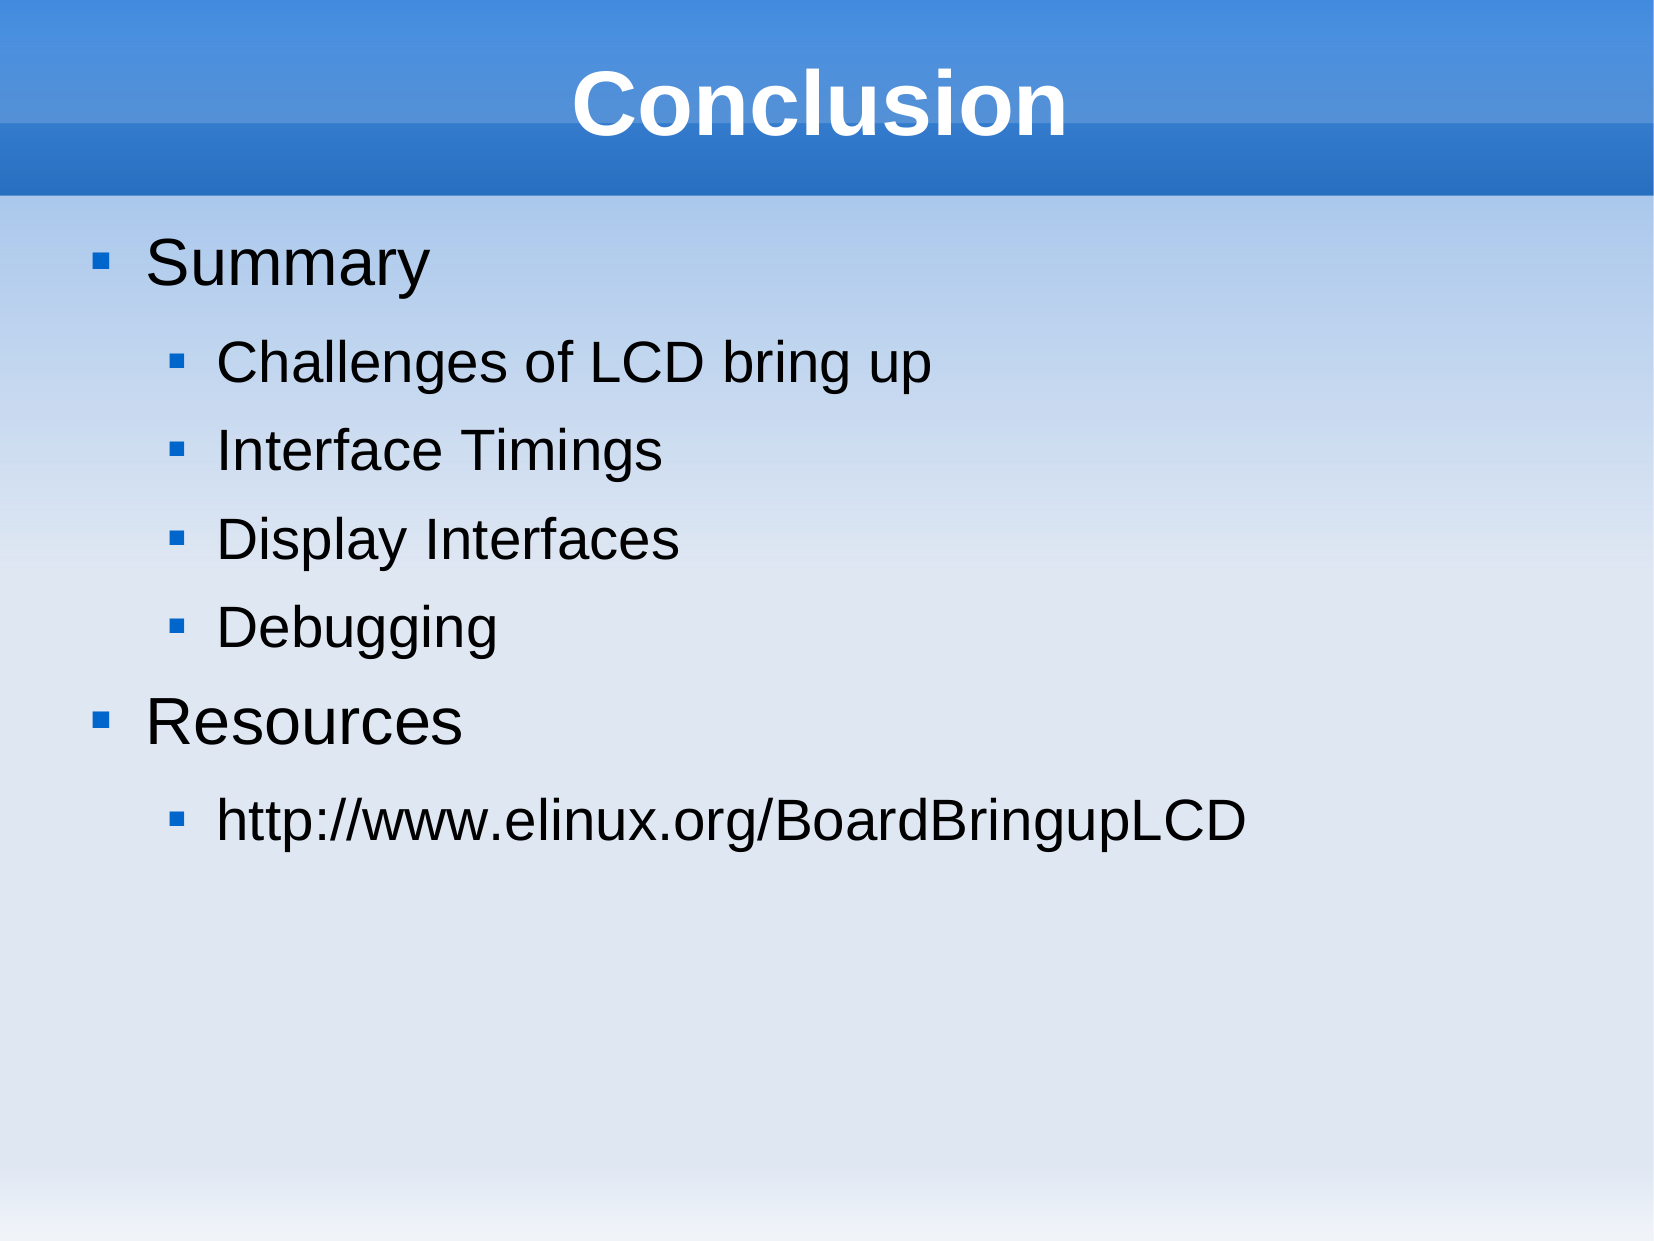

# Conclusion
Summary
Challenges of LCD bring up
Interface Timings
Display Interfaces
Debugging
Resources
http://www.elinux.org/BoardBringupLCD